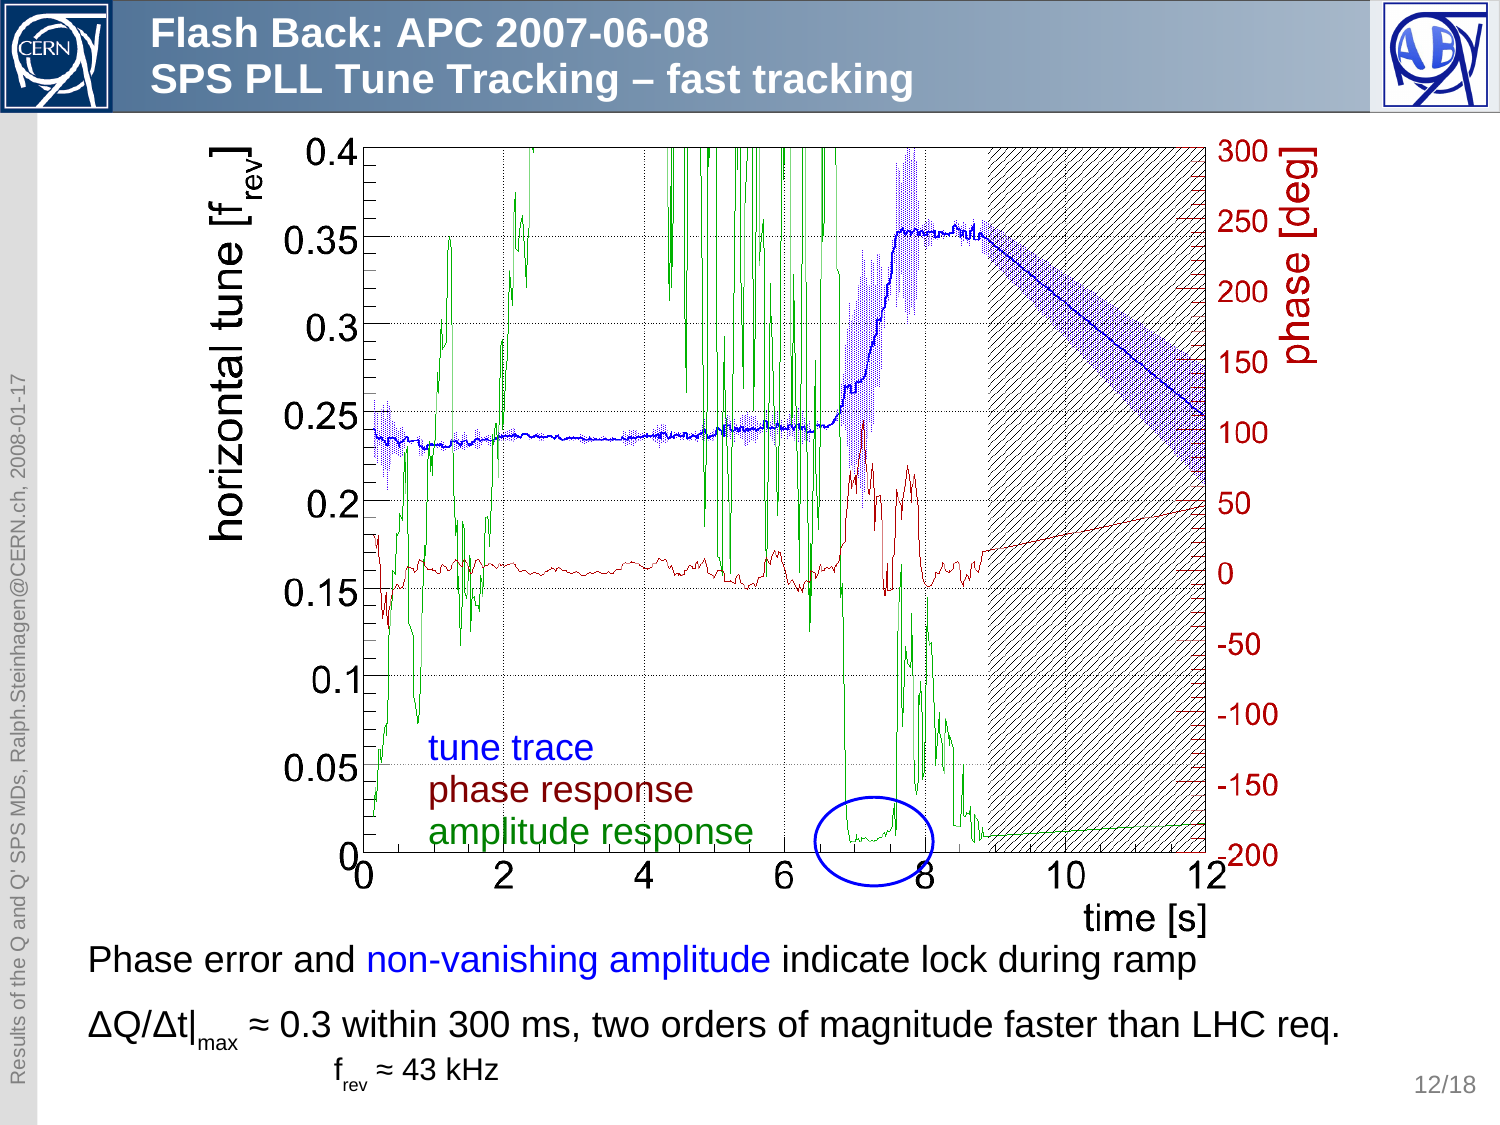

# Flash Back: APC 2007-06-08 SPS PLL Tune Tracking – fast tracking
Phase error and non-vanishing amplitude indicate lock during ramp
ΔQ/Δt|max ≈ 0.3 within 300 ms, two orders of magnitude faster than LHC req.
tune trace
phase response
amplitude response
frev ≈ 43 kHz